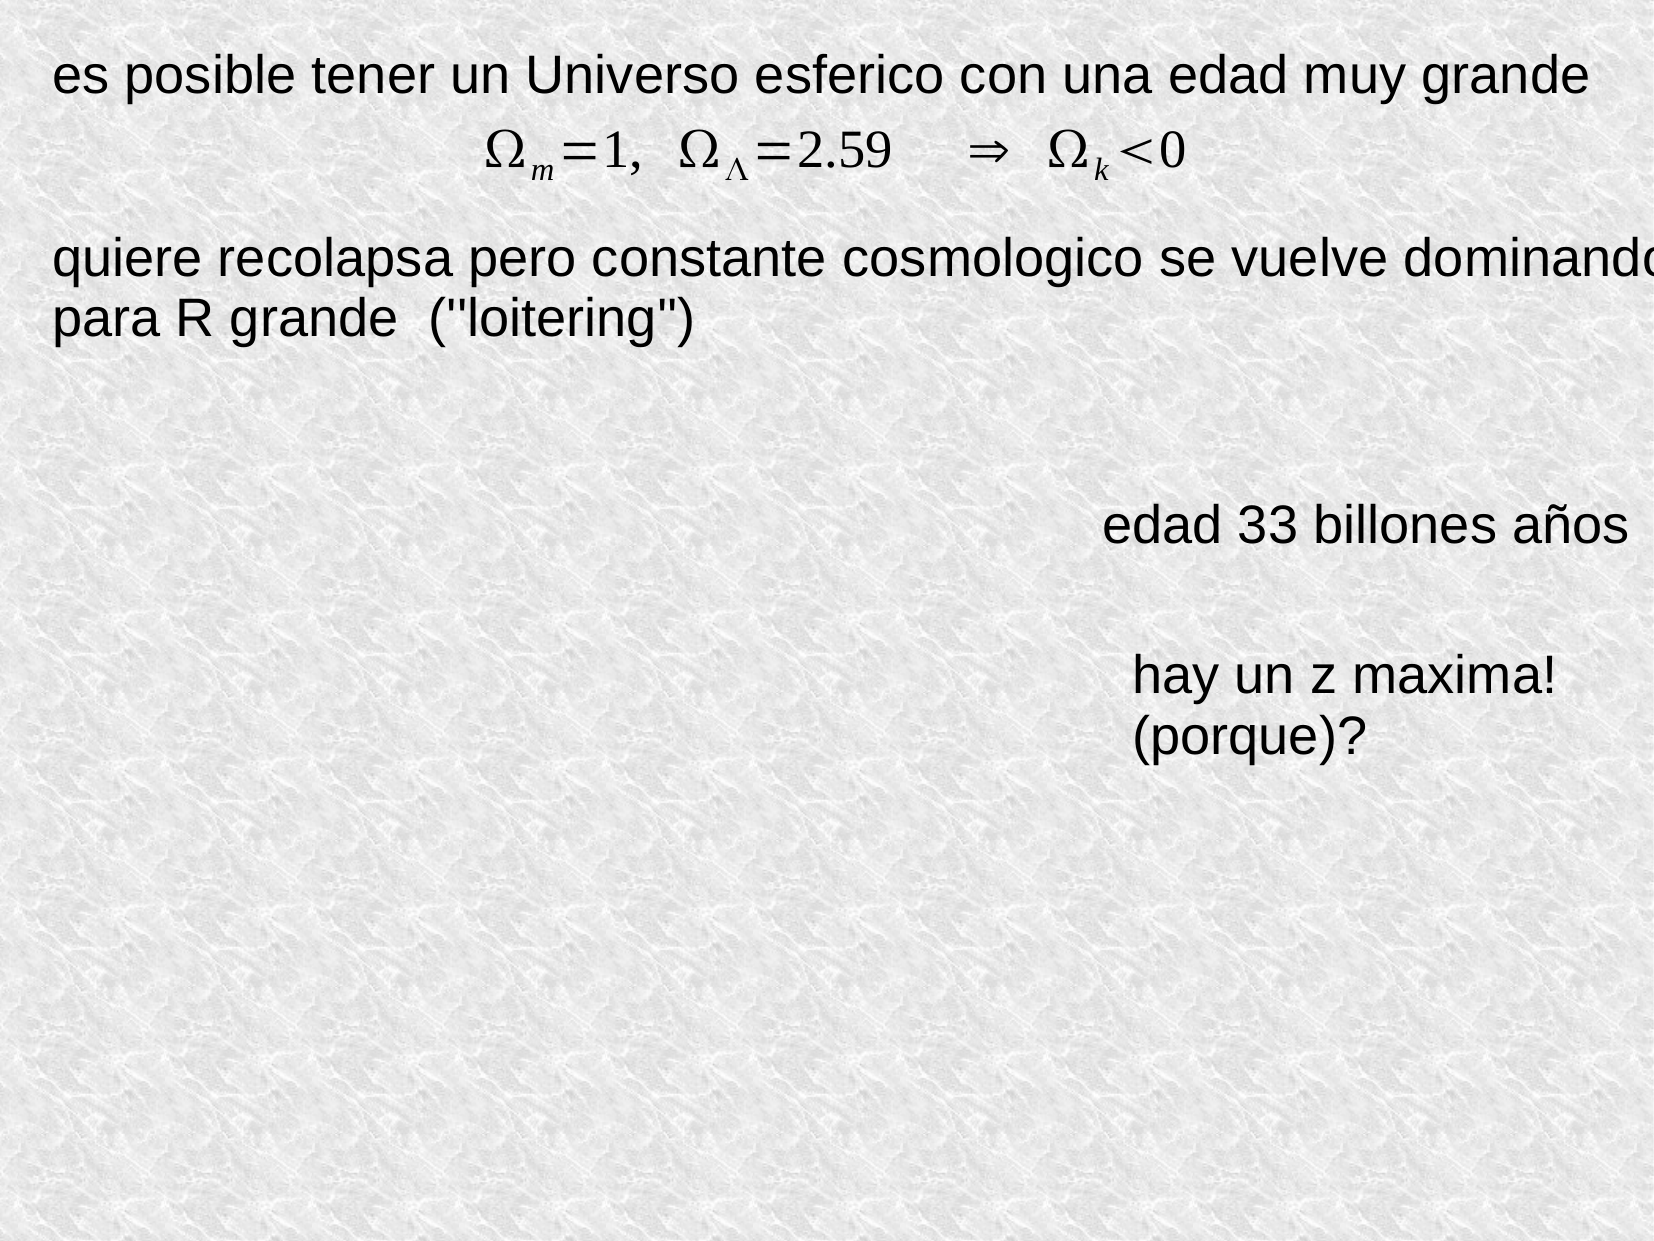

es posible tener un Universo esferico con una edad muy grande
quiere recolapsa pero constante cosmologico se vuelve dominando
para R grande (''loitering'')
edad 33 billones años
hay un z maxima!
(porque)?